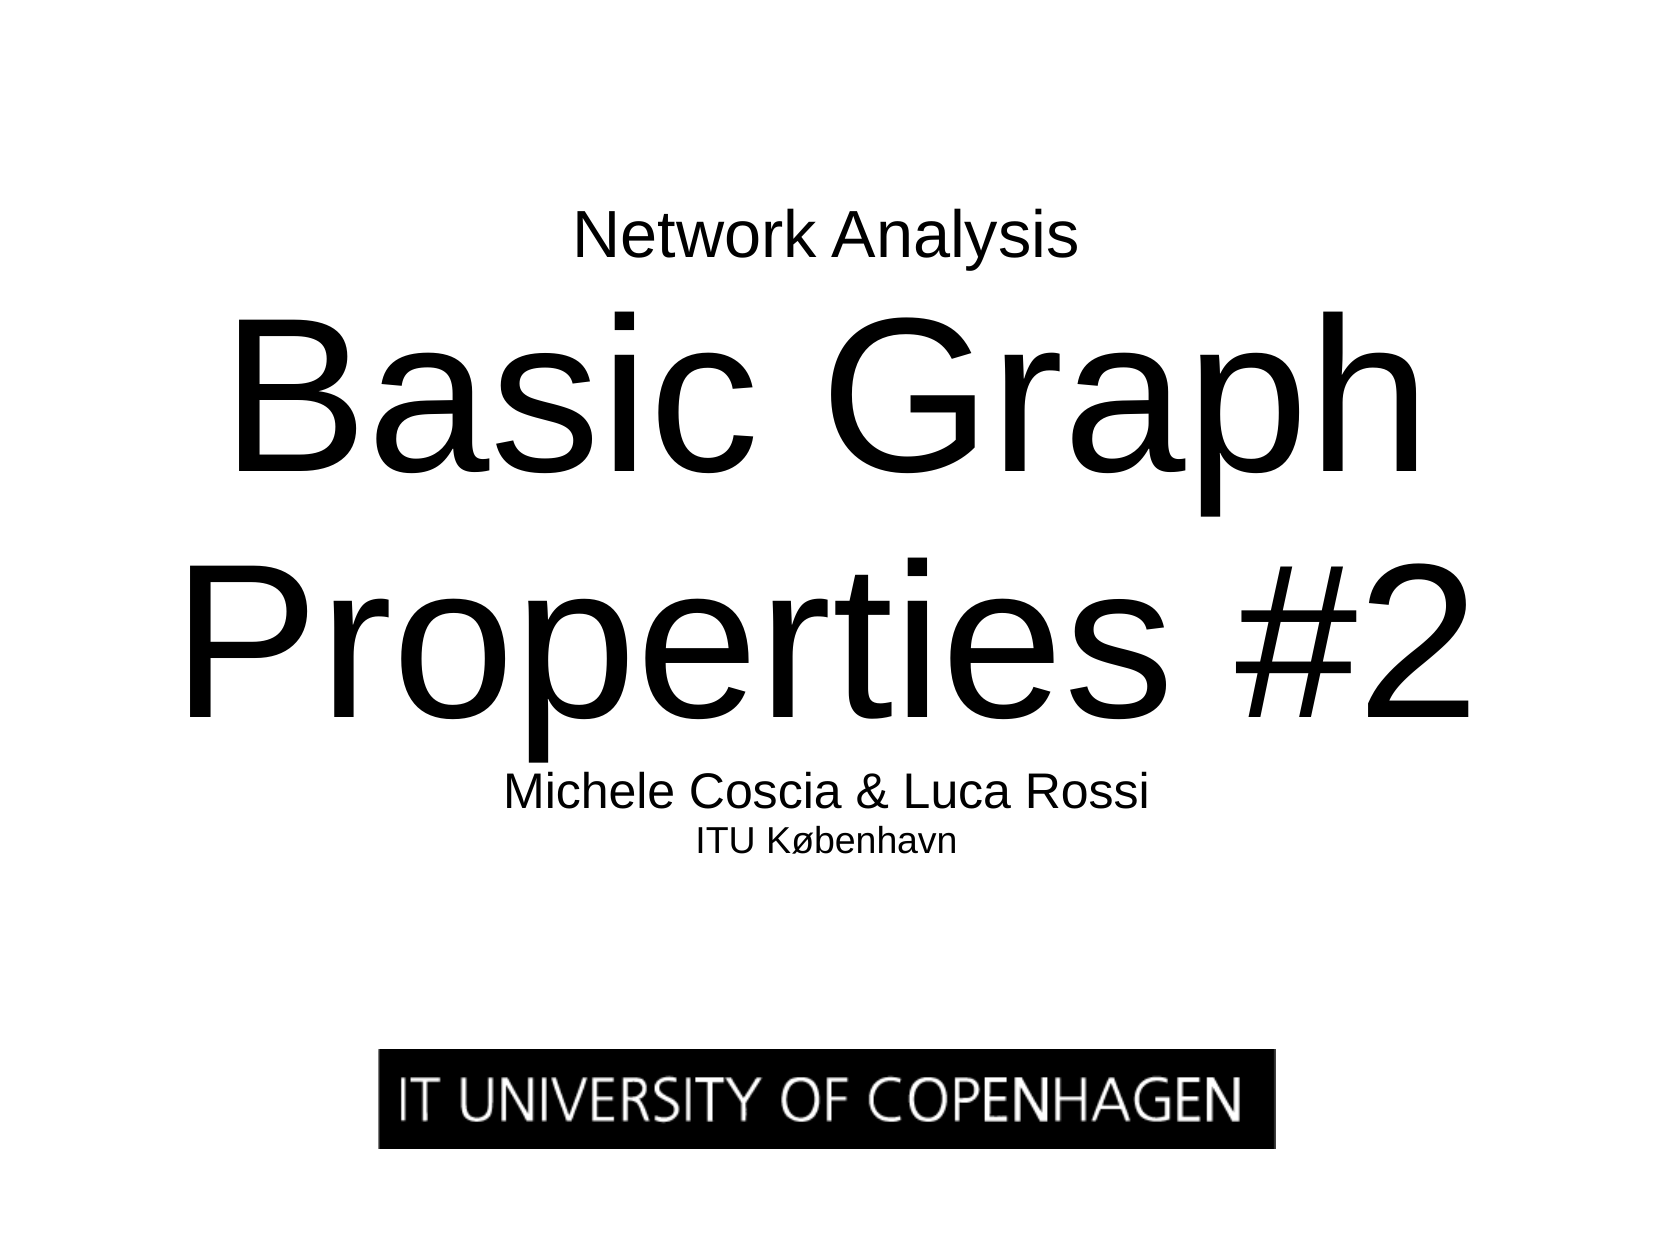

# Network Analysis
Basic Graph Properties #2
Michele Coscia & Luca Rossi
ITU København